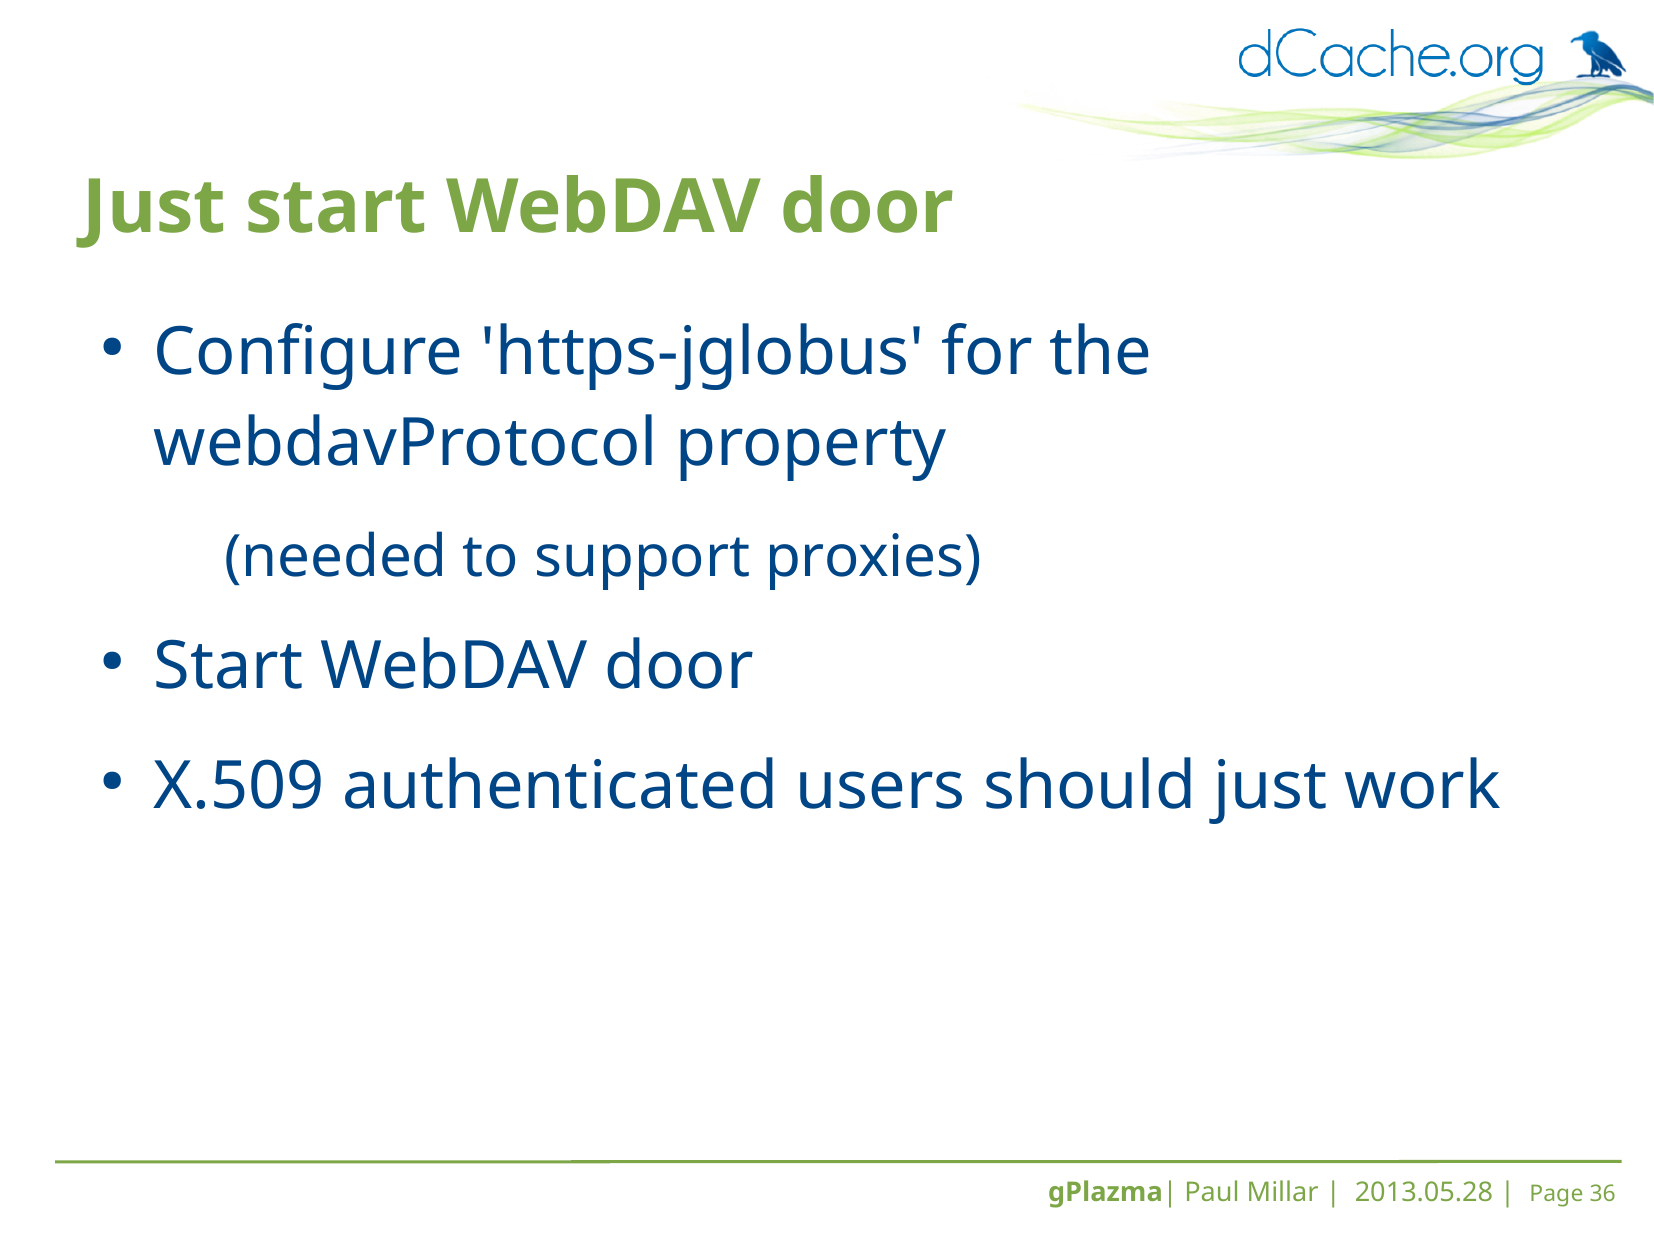

# Just start WebDAV door
Configure 'https-jglobus' for the webdavProtocol property
(needed to support proxies)
Start WebDAV door
X.509 authenticated users should just work
36